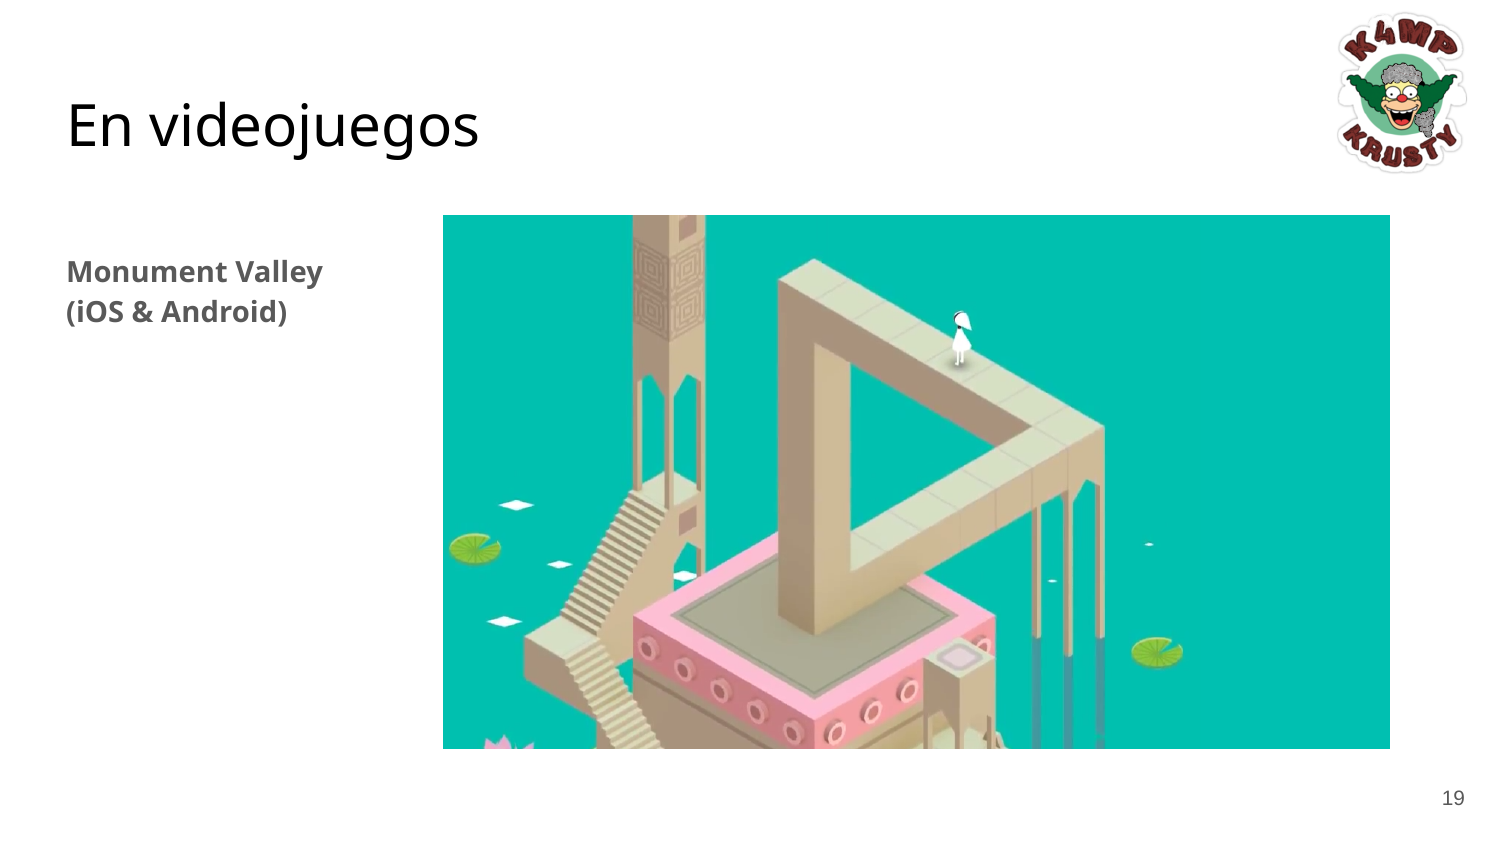

En videojuegos
# Monument Valley (iOS & Android)